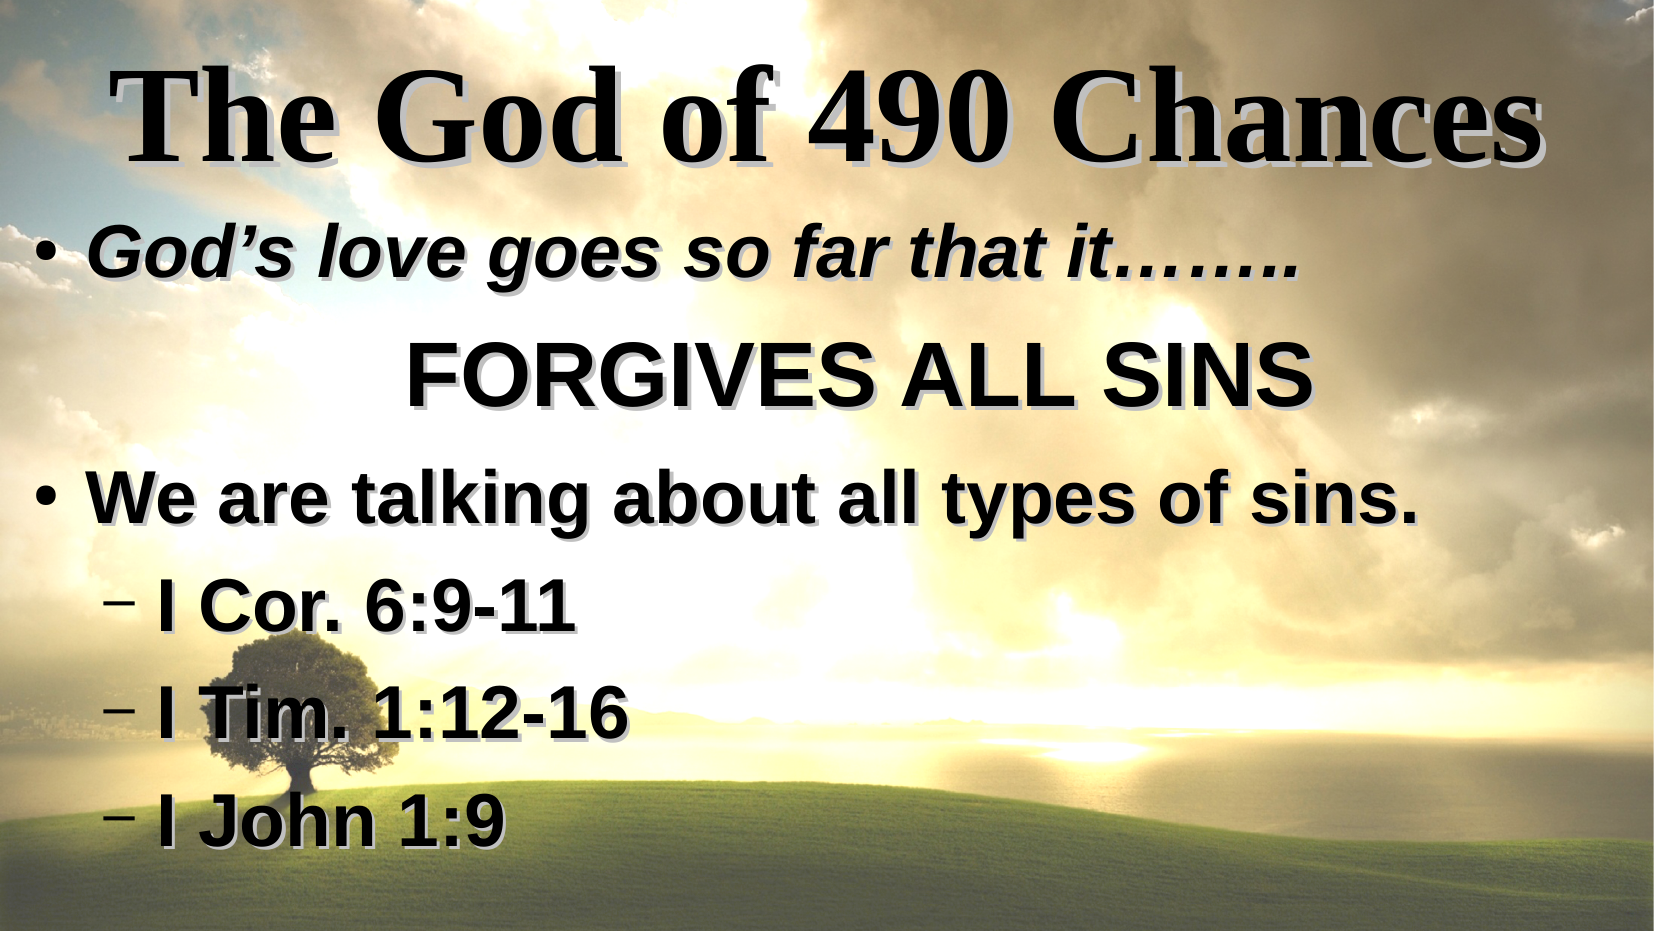

# The God of 490 Chances
God’s love goes so far that it……..
FORGIVES ALL SINS
We are talking about all types of sins.
I Cor. 6:9-11
I Tim. 1:12-16
I John 1:9